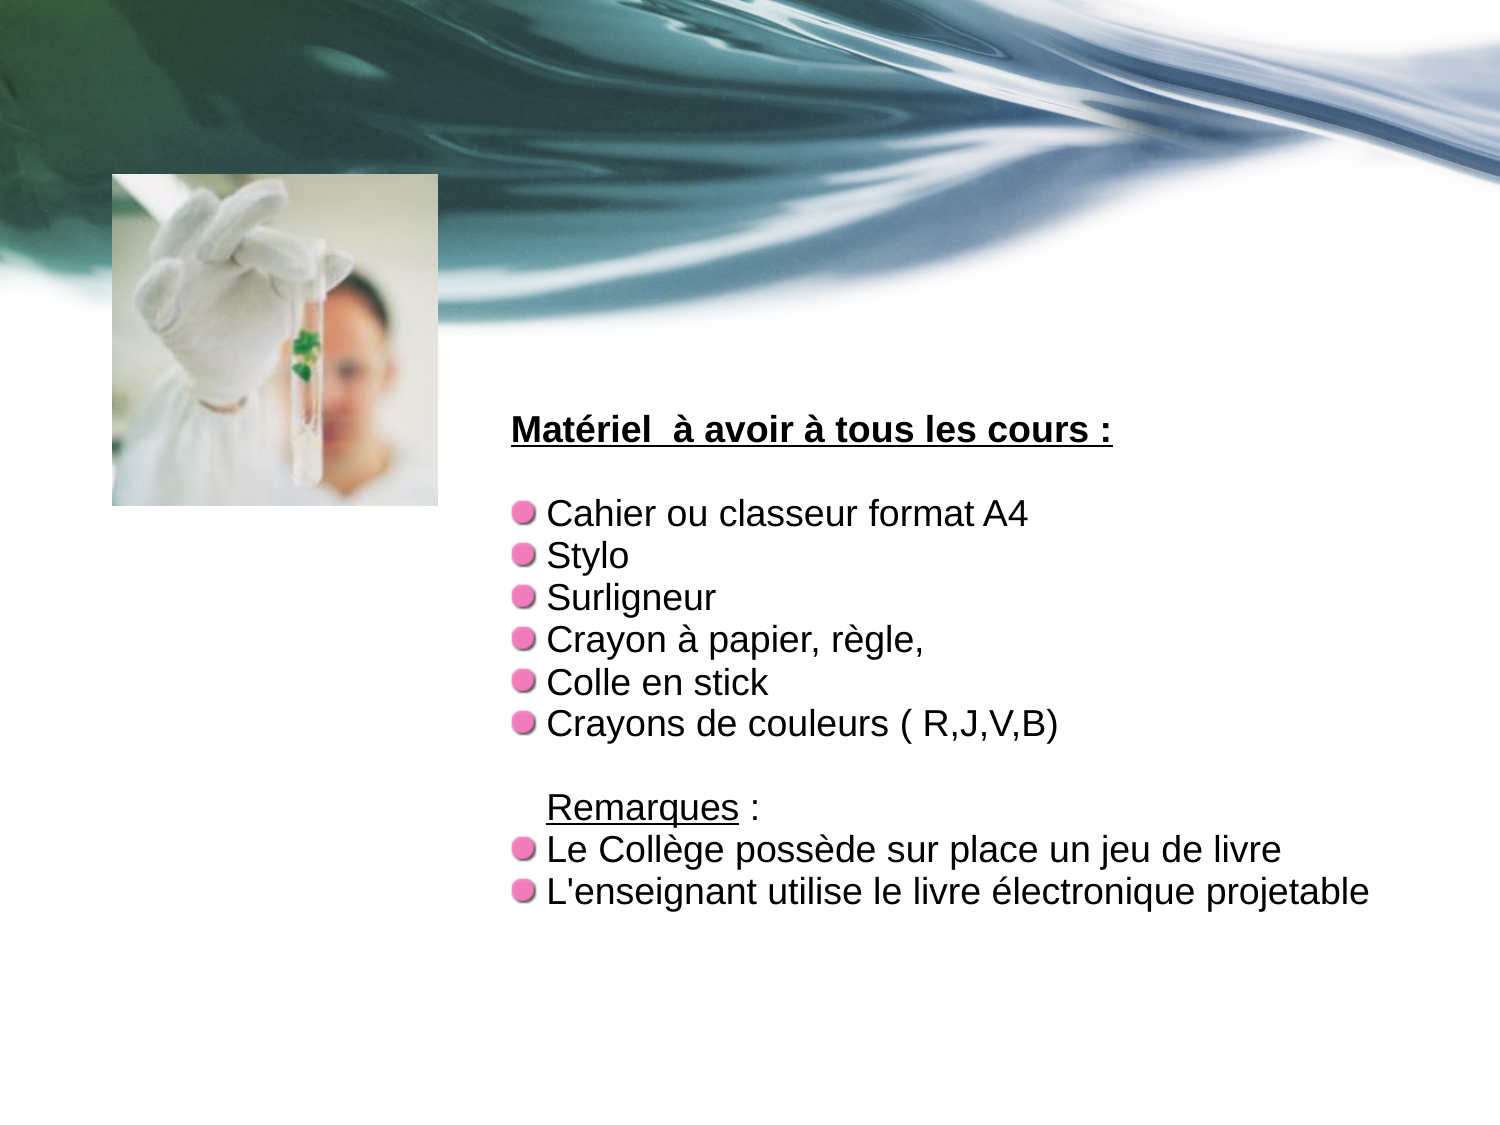

Matériel à avoir à tous les cours :
Cahier ou classeur format A4
Stylo
Surligneur
Crayon à papier, règle,
Colle en stick
Crayons de couleurs ( R,J,V,B)
Remarques :
Le Collège possède sur place un jeu de livre
L'enseignant utilise le livre électronique projetable